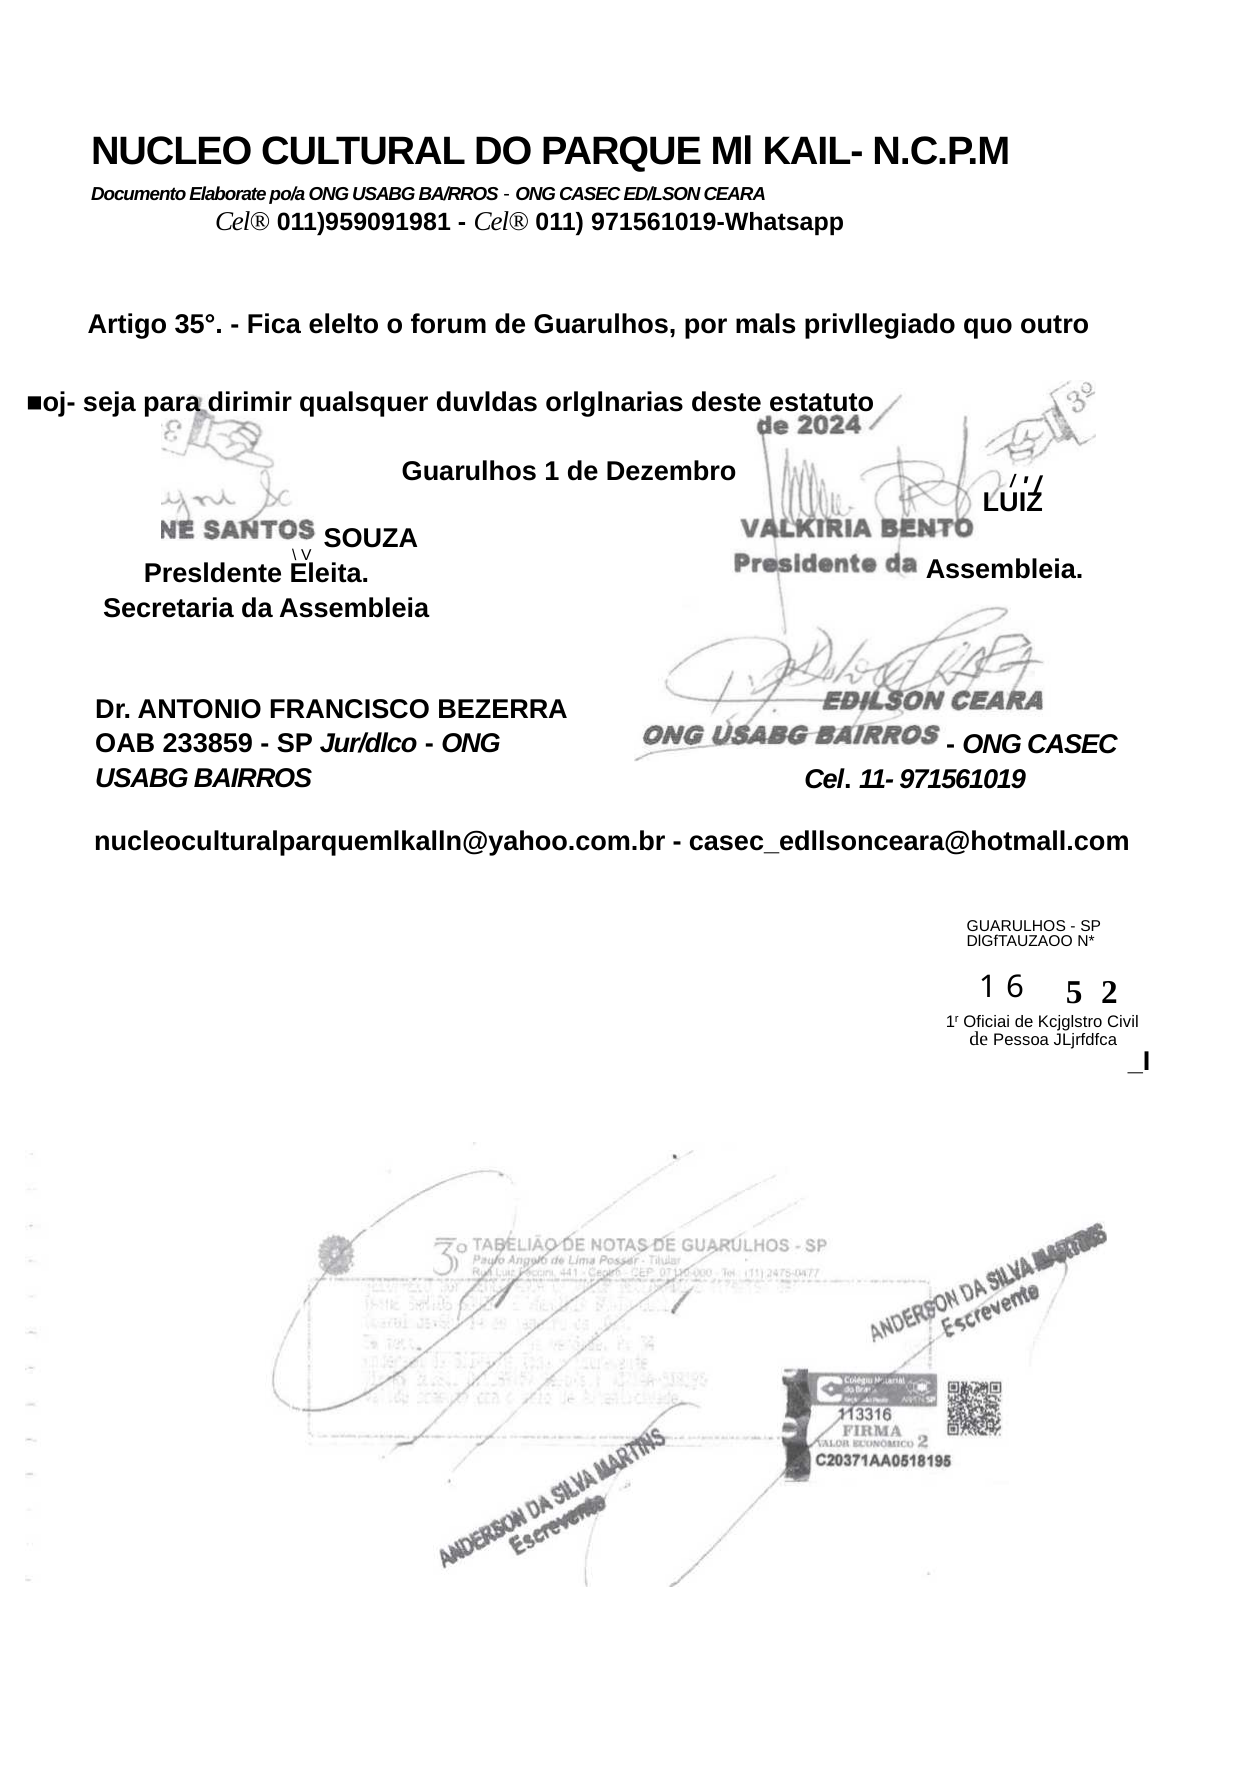

NUCLEO CULTURAL DO PARQUE Ml KAIL- N.C.P.M
Documento Elaborate po/a ONG USABG BA/RROS - ONG CASEC ED/LSON CEARA
Cel® 011)959091981 - Cel® 011) 971561019-Whatsapp
Artigo 35°. - Fica elelto o forum de Guarulhos, por mals privllegiado quo outro
■oj- seja para dirimir qualsquer duvldas orlglnarias deste estatuto
Guarulhos 1 de Dezembro
/ ' / LUIZ
\ V
SOUZA
Assembleia.
Presldente Eleita.
Secretaria da Assembleia
Dr. ANTONIO FRANCISCO BEZERRA OAB 233859 - SP Jur/dlco - ONG USABG BAIRROS
- ONG CASEC Cel. 11- 971561019
nucleoculturalparquemlkalln@yahoo.com.br - casec_edllsonceara@hotmall.com
GUARULHOS - SP DlGfTAUZAOO N*
1 6
5 2
1r Oficiai de Kcjglstro Civil
de Pessoa JLjrfdfca
_I